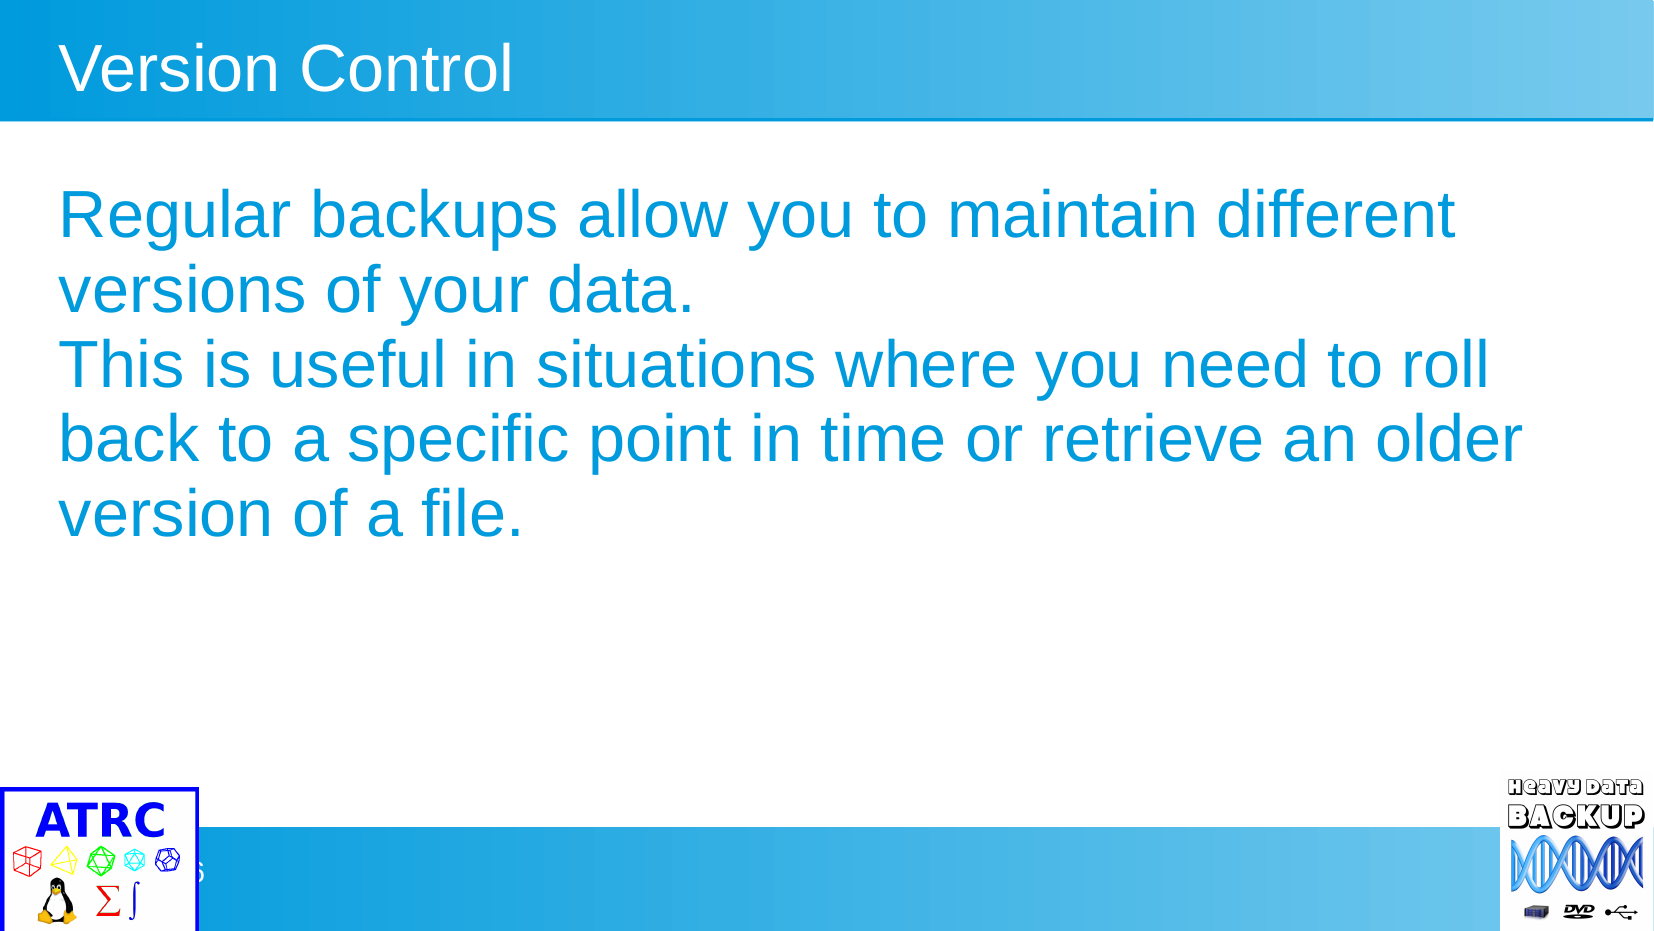

# Version Control
Regular backups allow you to maintain different versions of your data.
This is useful in situations where you need to roll back to a specific point in time or retrieve an older version of a file.
16